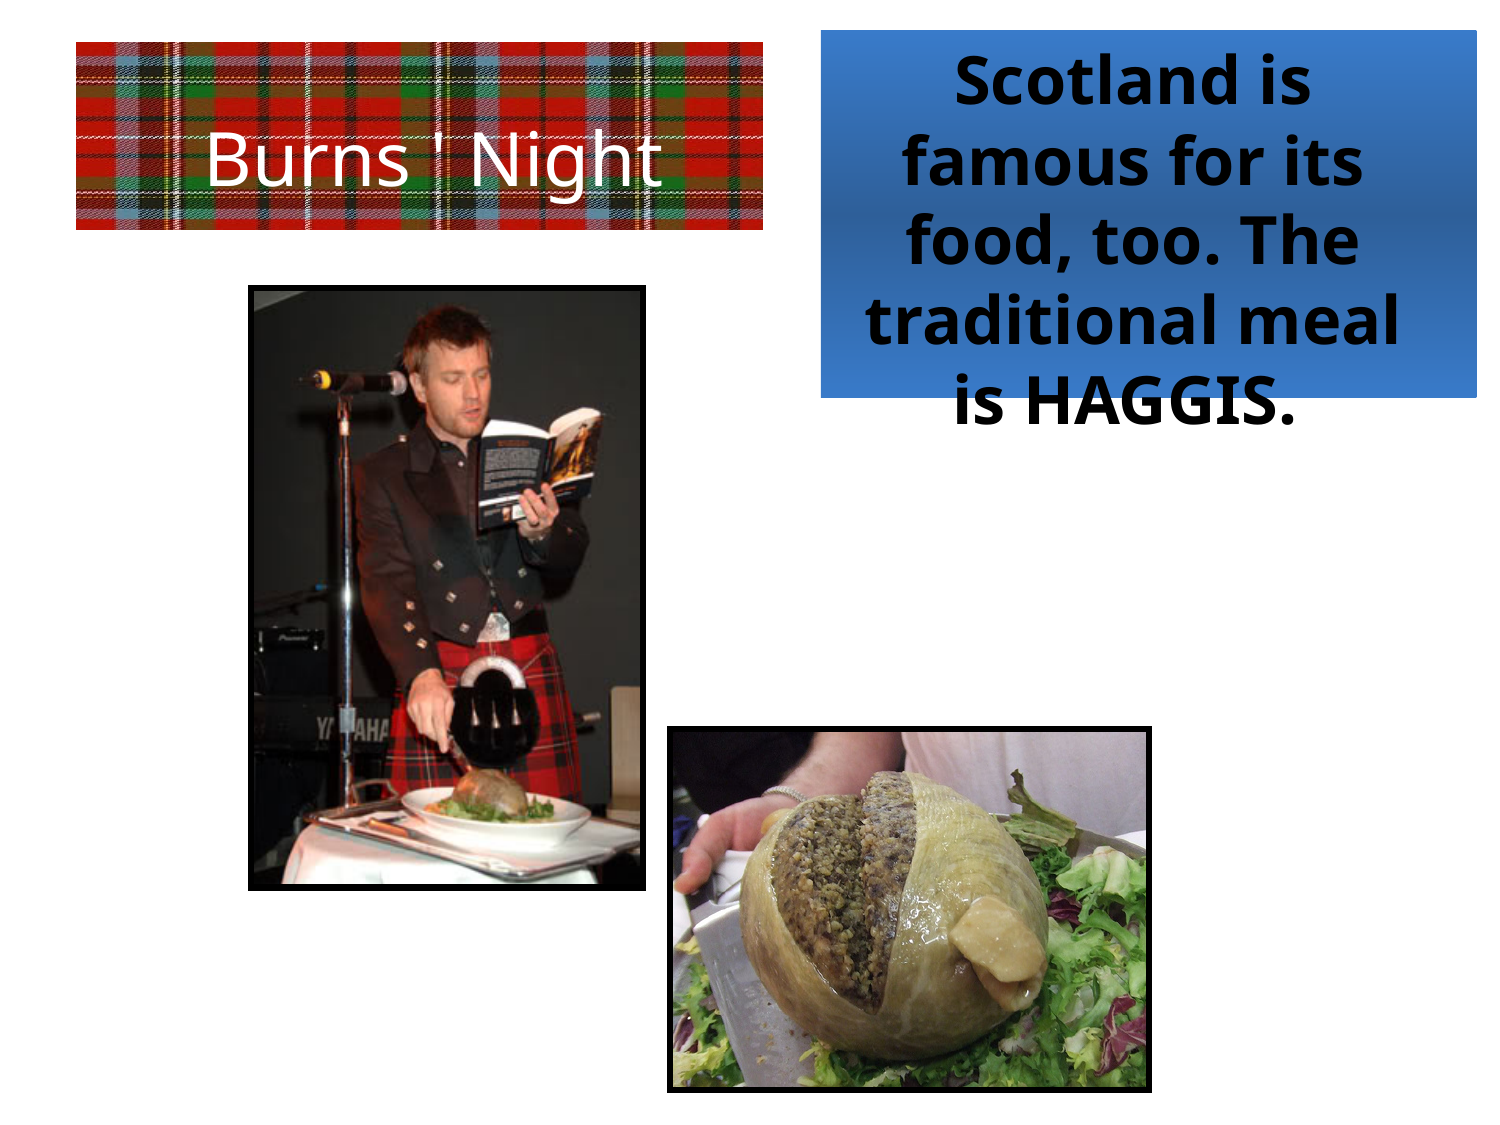

Scotland is famous for its food, too. The traditional meal is HAGGIS.
Burns ' Night